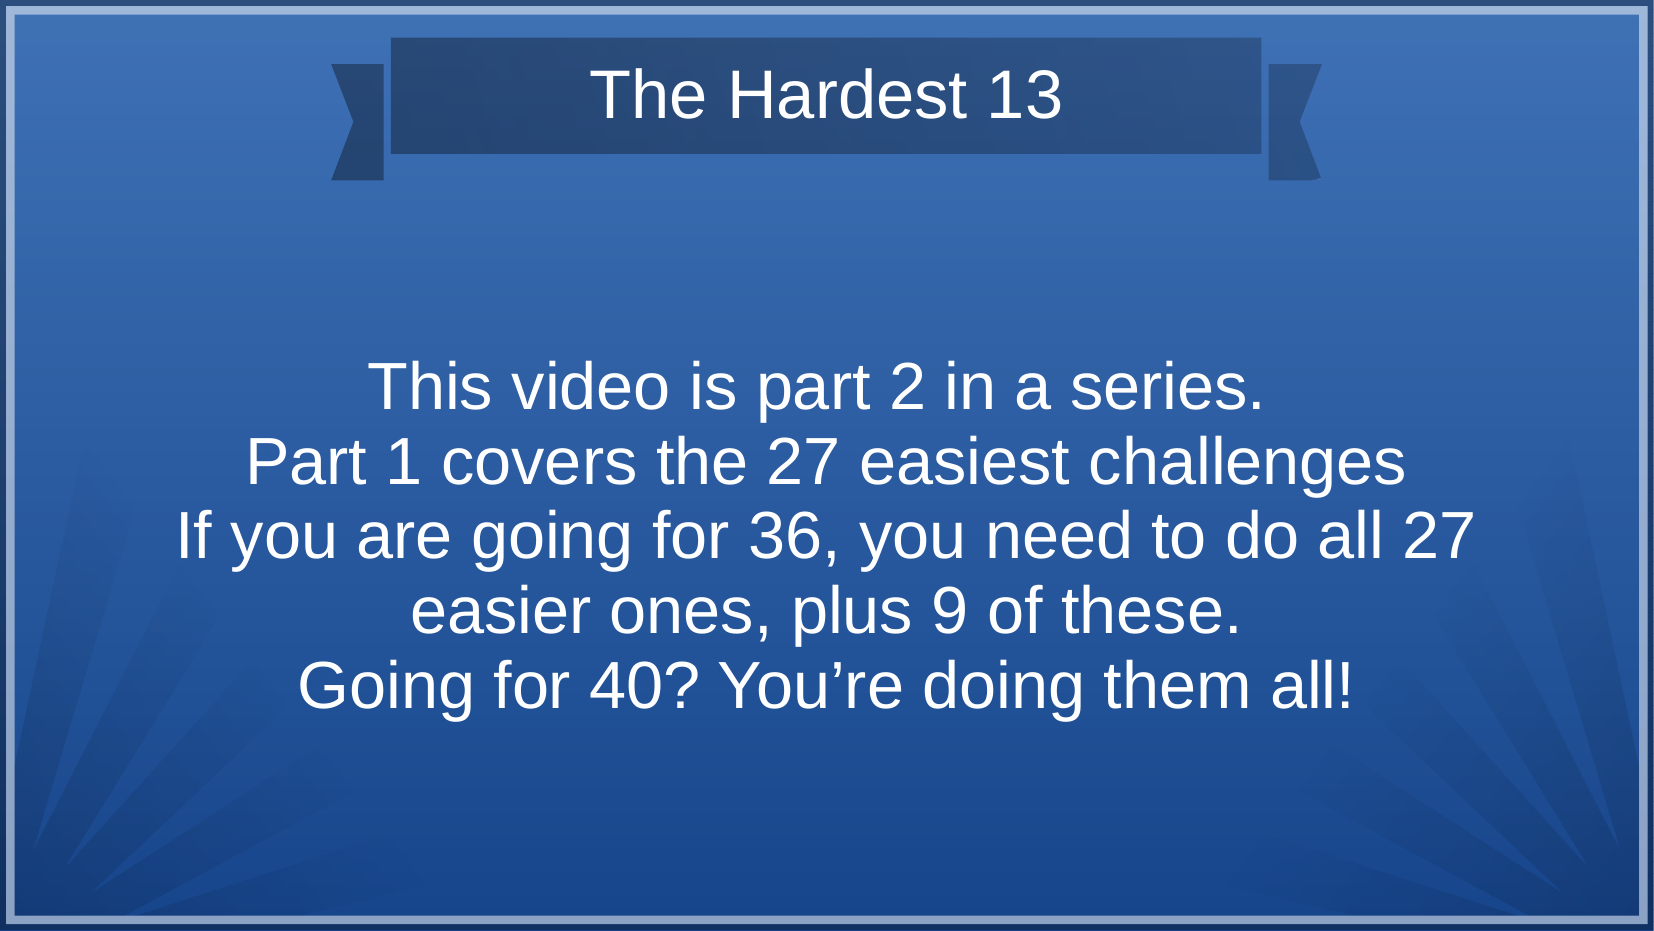

# The Hardest 13
This video is part 2 in a series.
Part 1 covers the 27 easiest challenges
If you are going for 36, you need to do all 27 easier ones, plus 9 of these.
Going for 40? You’re doing them all!